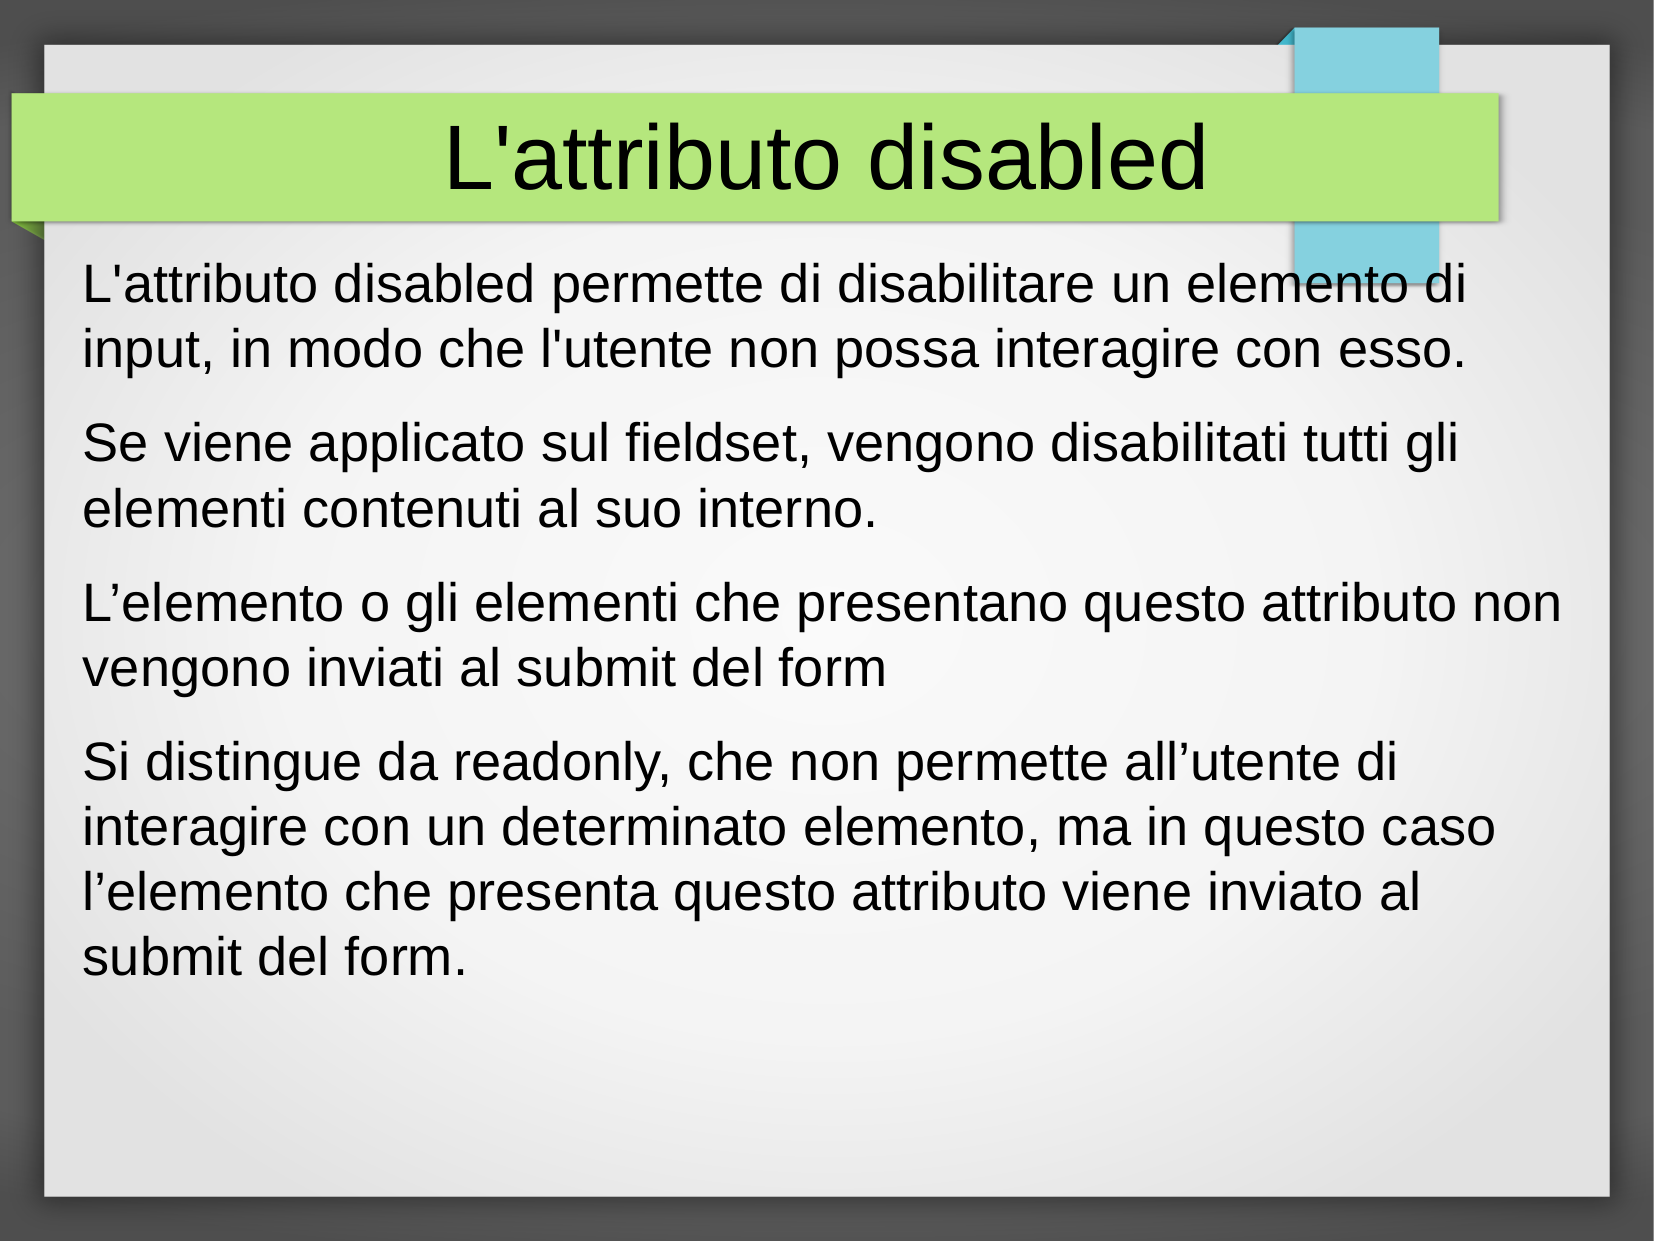

# L'attributo disabled
L'attributo disabled permette di disabilitare un elemento di input, in modo che l'utente non possa interagire con esso.
Se viene applicato sul fieldset, vengono disabilitati tutti gli elementi contenuti al suo interno.
L’elemento o gli elementi che presentano questo attributo non vengono inviati al submit del form
Si distingue da readonly, che non permette all’utente di interagire con un determinato elemento, ma in questo caso l’elemento che presenta questo attributo viene inviato al submit del form.